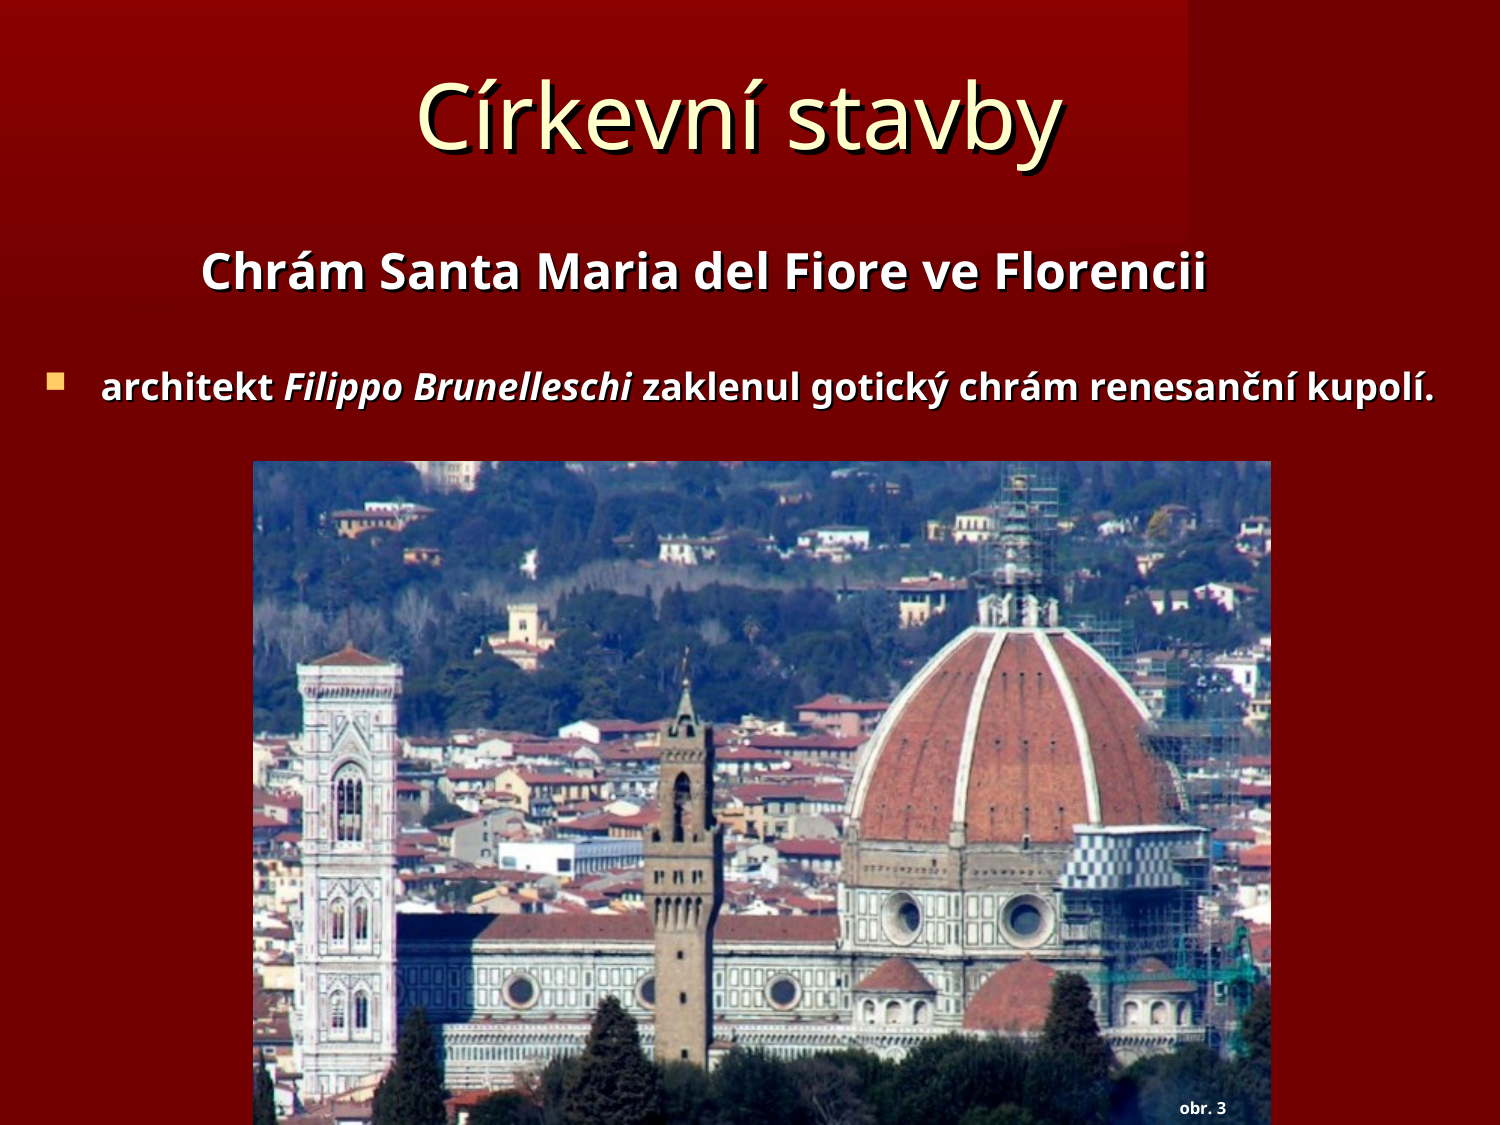

# Církevní stavby
 Chrám Santa Maria del Fiore ve Florencii
architekt Filippo Brunelleschi zaklenul gotický chrám renesanční kupolí.
obr. 3